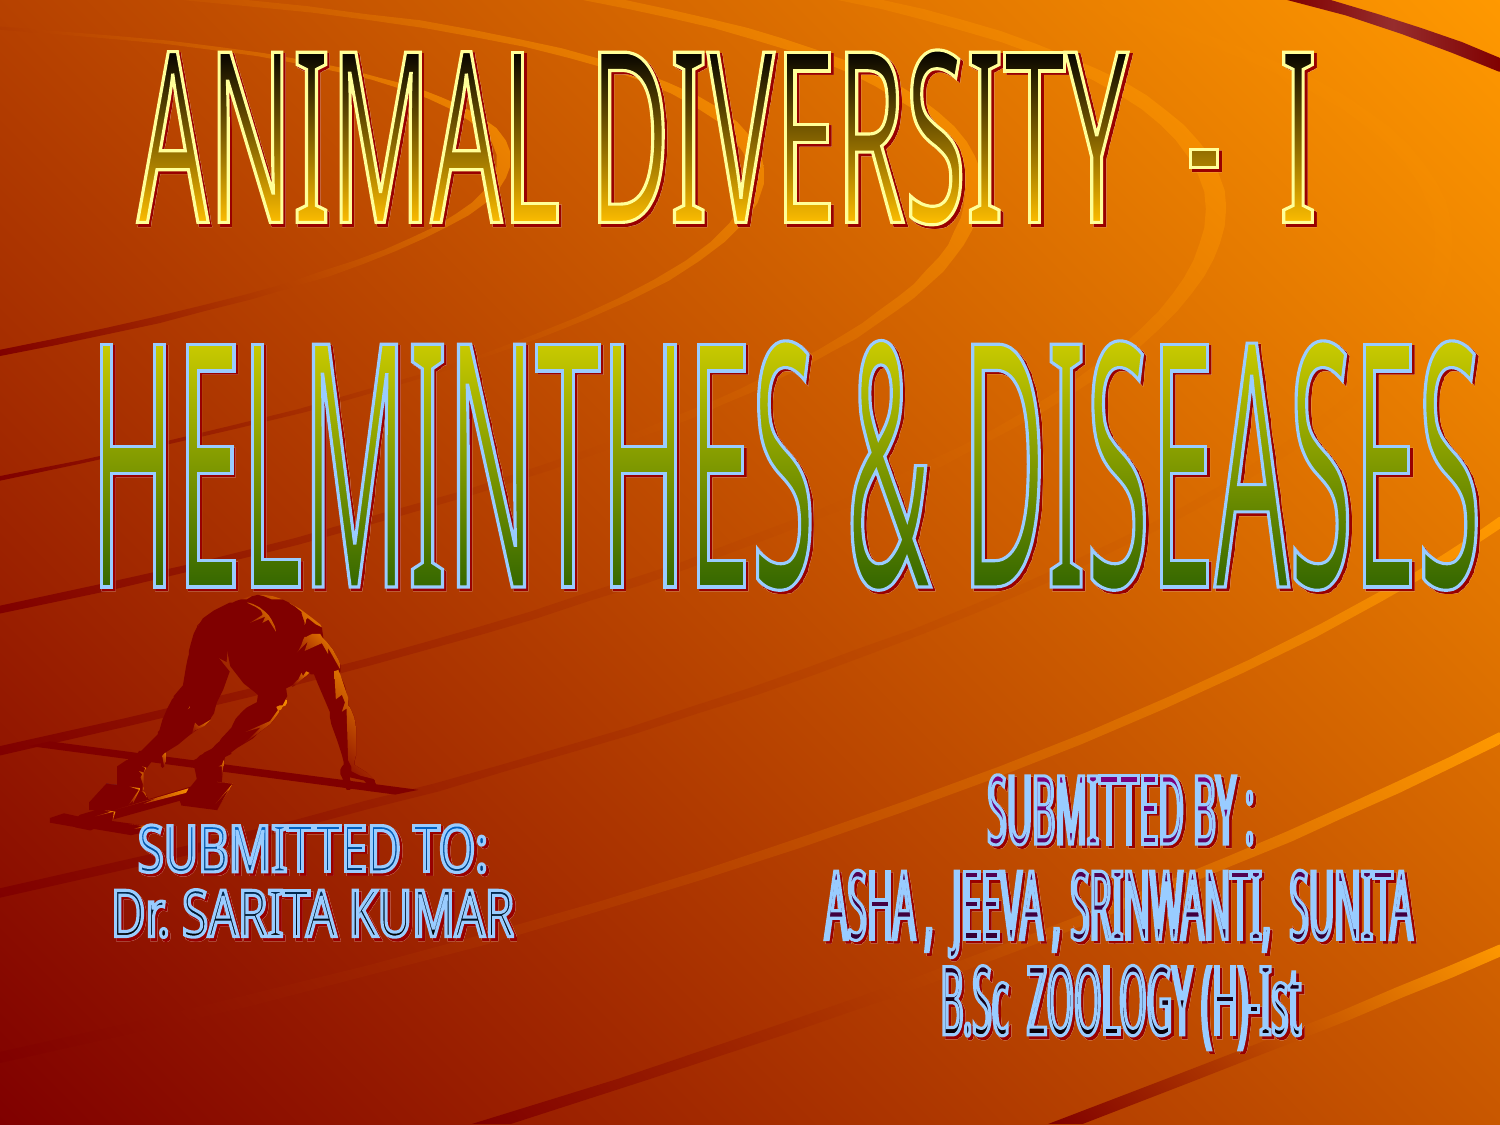

ANIMAL DIVERSITY - I
 HELMINTHES & DISEASES
SUBMITTED BY :
ASHA , JEEVA , SRINWANTI, SUNITA
B.Sc ZOOLOGY (H)-Ist
SUBMITTED TO:
Dr. SARITA KUMAR